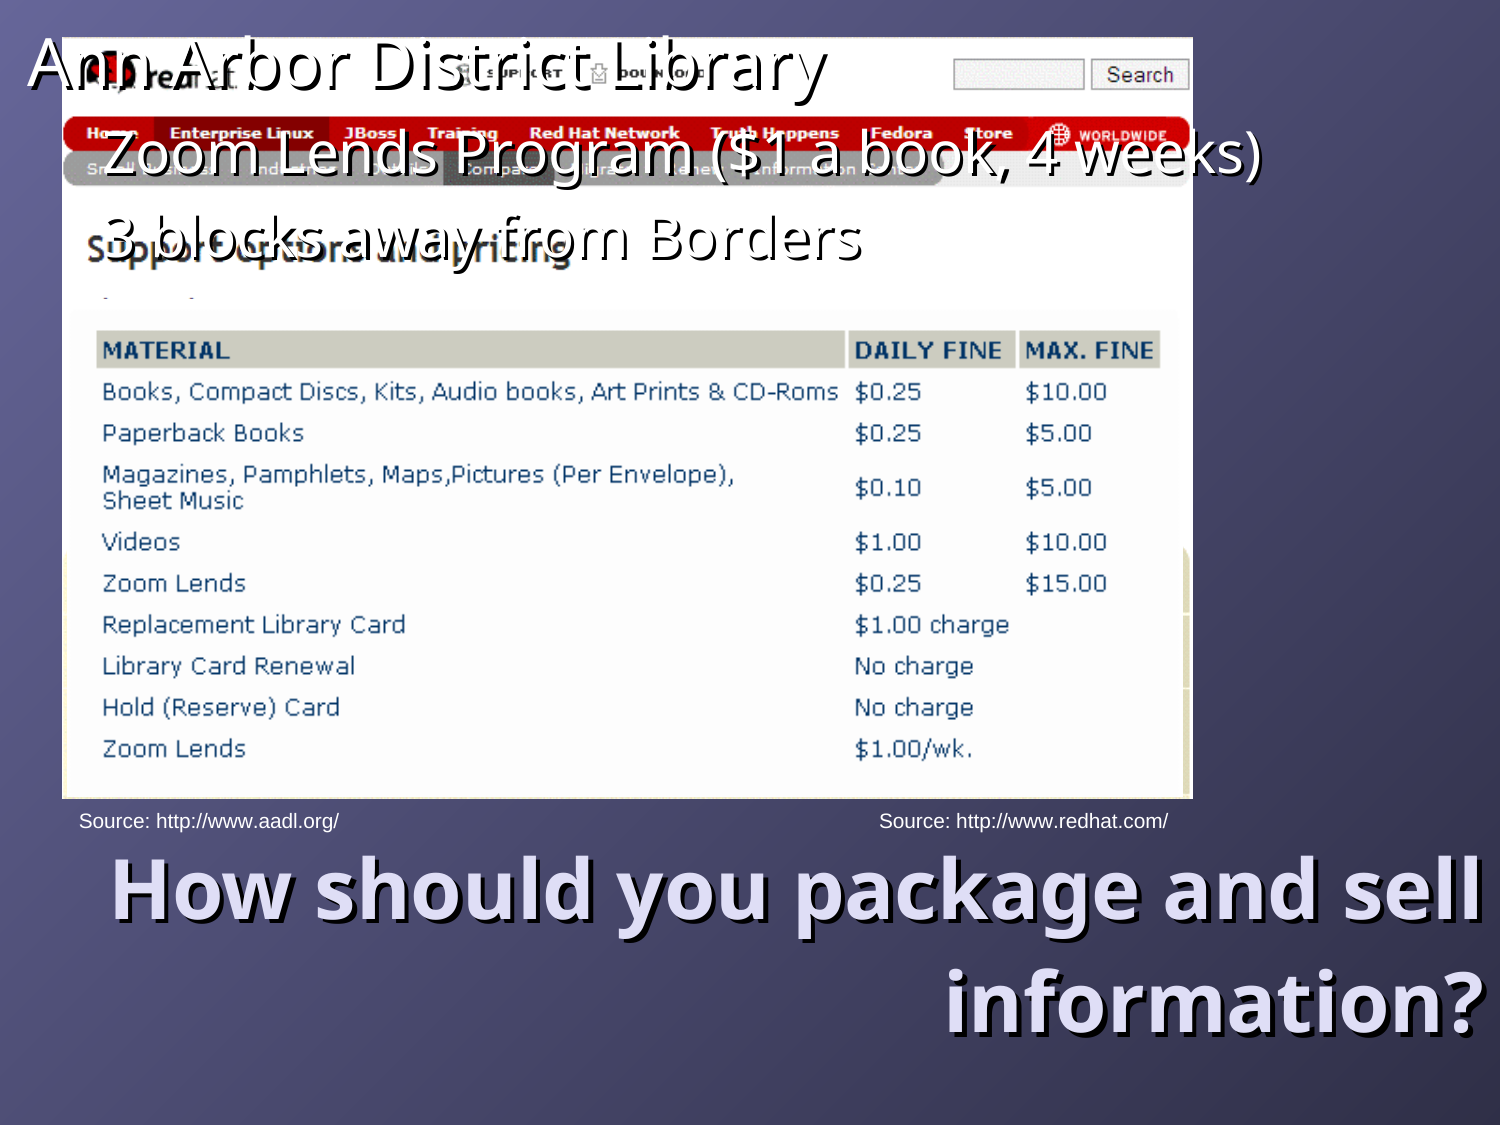

Ann Arbor District Library
Zoom Lends Program ($1 a book, 4 weeks)
3 blocks away from Borders
Source: http://www.aadl.org/
Source: http://www.redhat.com/
# How should you package and sell information?